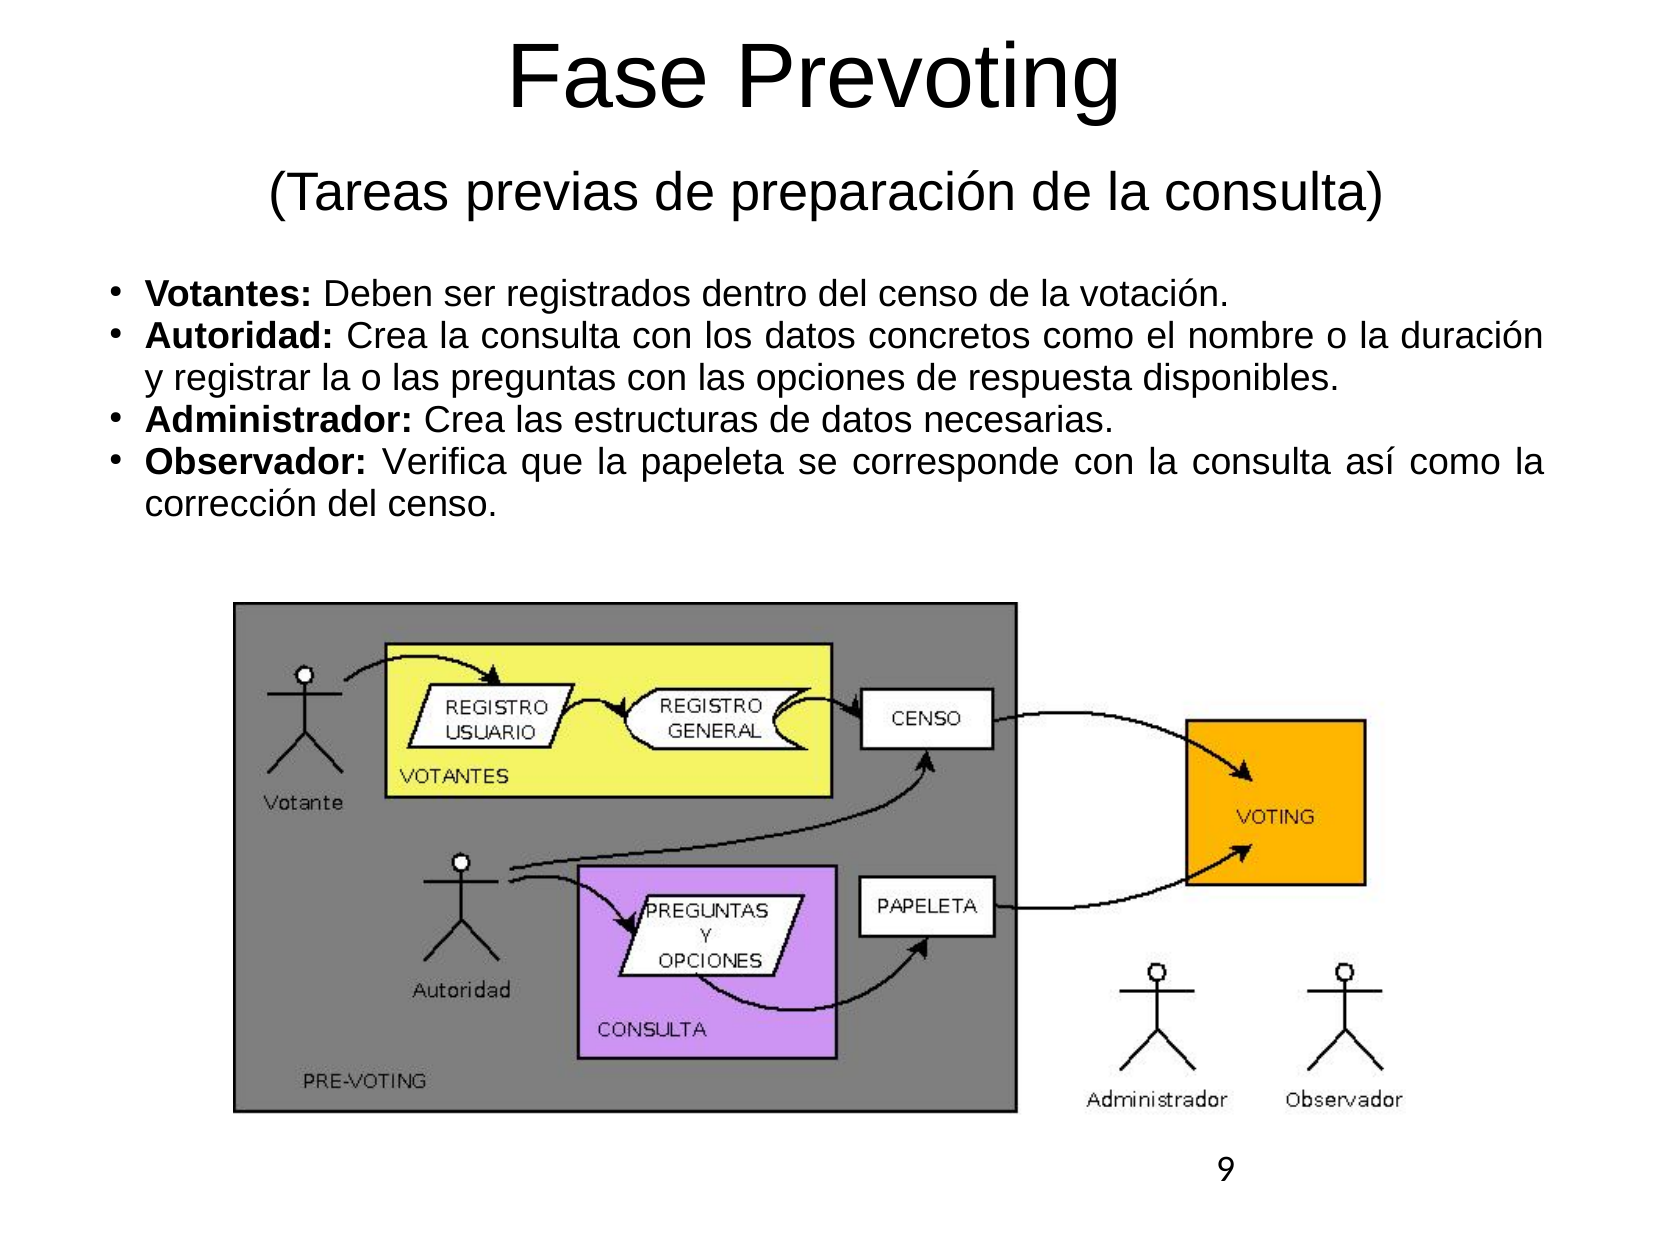

# Fase Prevoting (Tareas previas de preparación de la consulta)
Votantes: Deben ser registrados dentro del censo de la votación.
Autoridad: Crea la consulta con los datos concretos como el nombre o la duración y registrar la o las preguntas con las opciones de respuesta disponibles.
Administrador: Crea las estructuras de datos necesarias.
Observador: Verifica que la papeleta se corresponde con la consulta así como la corrección del censo.